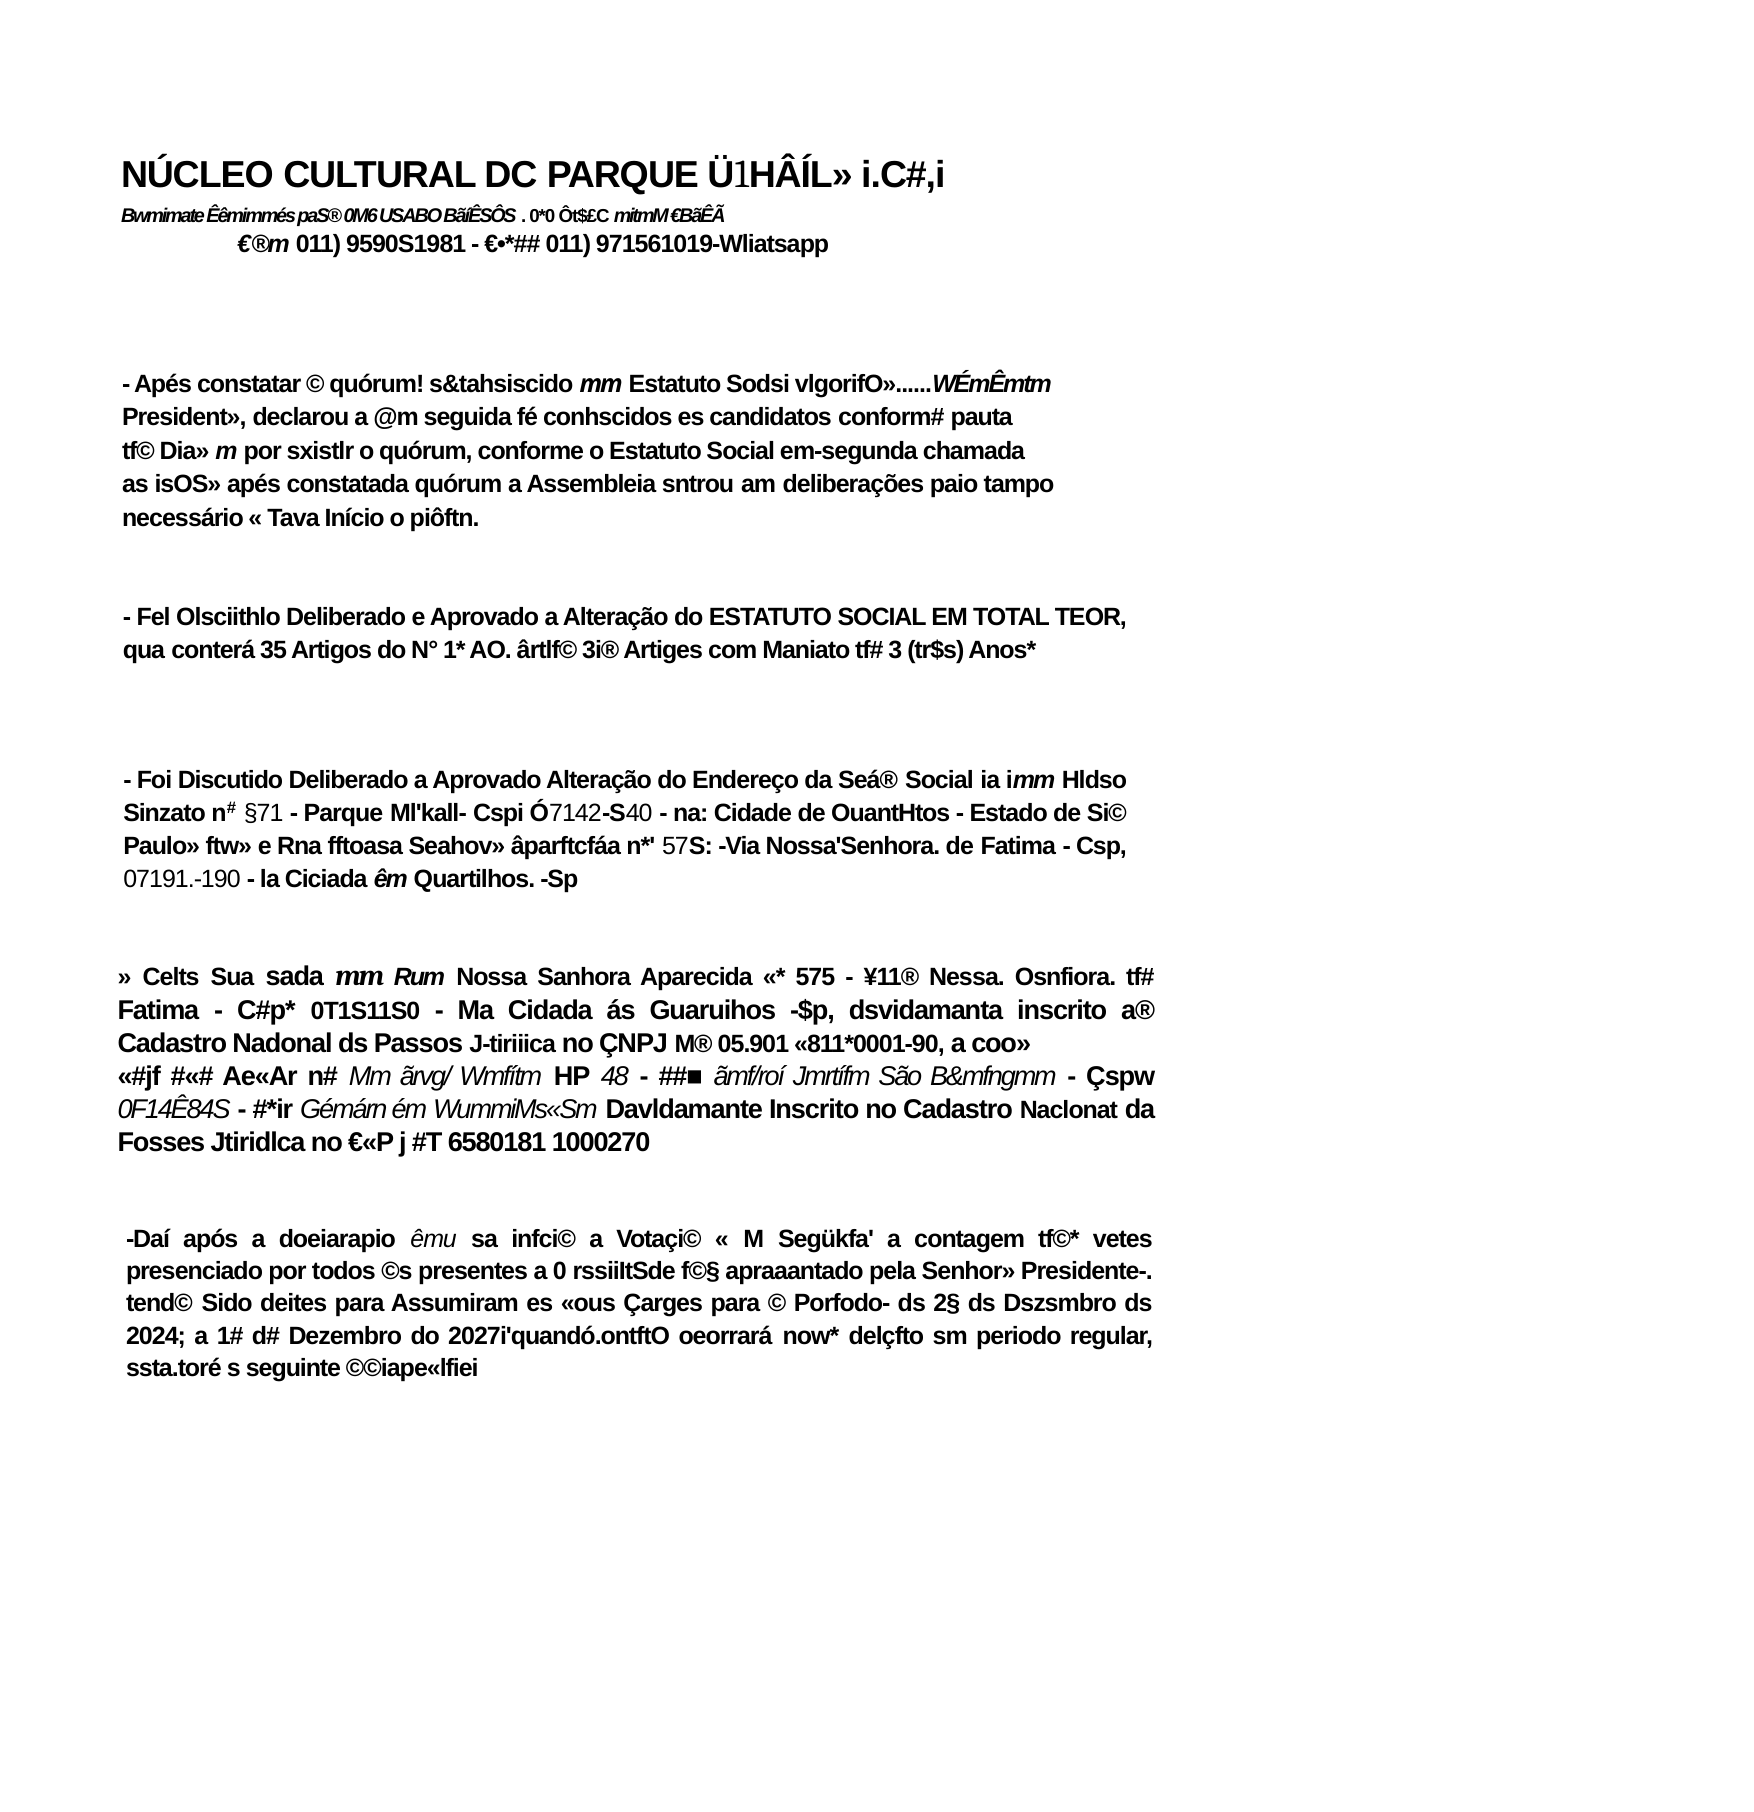

NÚCLEO CULTURAL DC PARQUE Ü1HÂÍL» i.C#,i
Bwmimate Êêmimmés paS® 0M6 USABO BãíÊSÔS . 0*0 Ôt$£C mitmM €BãÊÃ
€®m 011) 9590S1981 - €•*## 011) 971561019-Wliatsapp
- Apés constatar © quórum! s&tahsiscido mm Estatuto Sodsi vlgorifO»......WÉmÊmtm
President», declarou a @m seguida fé conhscidos es candidatos conform# pauta
tf© Dia» m por sxistlr o quórum, conforme o Estatuto Social em-segunda chamada
as isOS» apés constatada quórum a Assembleia sntrou am deliberações paio tampo necessário « Tava Início o piôftn.
- Fel Olsciithlo Deliberado e Aprovado a Alteração do ESTATUTO SOCIAL EM TOTAL TEOR, qua conterá 35 Artigos do N° 1* AO. ârtlf© 3i® Artiges com Maniato tf# 3 (tr$s) Anos*
- Foi Discutido Deliberado a Aprovado Alteração do Endereço da Seá® Social ia imm Hldso Sinzato n# §71 - Parque Ml'kall- Cspi Ó7142-S40 - na: Cidade de OuantHtos - Estado de Si© Paulo» ftw» e Rna fftoasa Seahov» âparftcfáa n*' 57S: -Via Nossa'Senhora. de Fatima - Csp, 07191.-190 - la Ciciada êm Quartilhos. -Sp
» Celts Sua sada mm Rum Nossa Sanhora Aparecida «* 575 - ¥11® Nessa. Osnfiora. tf# Fatima - C#p* 0T1S11S0 - Ma Cidada ás Guaruihos -$p, dsvidamanta inscrito a® Cadastro Nadonal ds Passos J-tiriiica no ÇNPJ M® 05.901 «811*0001-90, a coo»
«#jf #«# Ae«Ar n# Mm ãrvg/ Wmfítm HP 48 - ##■ ãmf/roí Jmrtífm São B&mfngmm - Çspw 0F14Ê84S - #*ir Gémárn ém WummiMs«Sm Davldamante Inscrito no Cadastro Naclonat da Fosses Jtiridlca no €«P j #T 6580181 1000270
-Daí após a doeiarapio êmu sa infci© a Votaçi© « m Segükfa' a contagem tf©* vetes presenciado por todos ©s presentes a 0 rssiiItSde f©§ apraaantado pela Senhor» Presidente-. tend© Sido deites para Assumiram es «ous Çarges para © Porfodo- ds 2§ ds Dszsmbro ds 2024; a 1# d# Dezembro do 2027i'quandó.ontftO oeorrará now* delçfto sm periodo regular, ssta.toré s seguinte ©©iape«lfiei